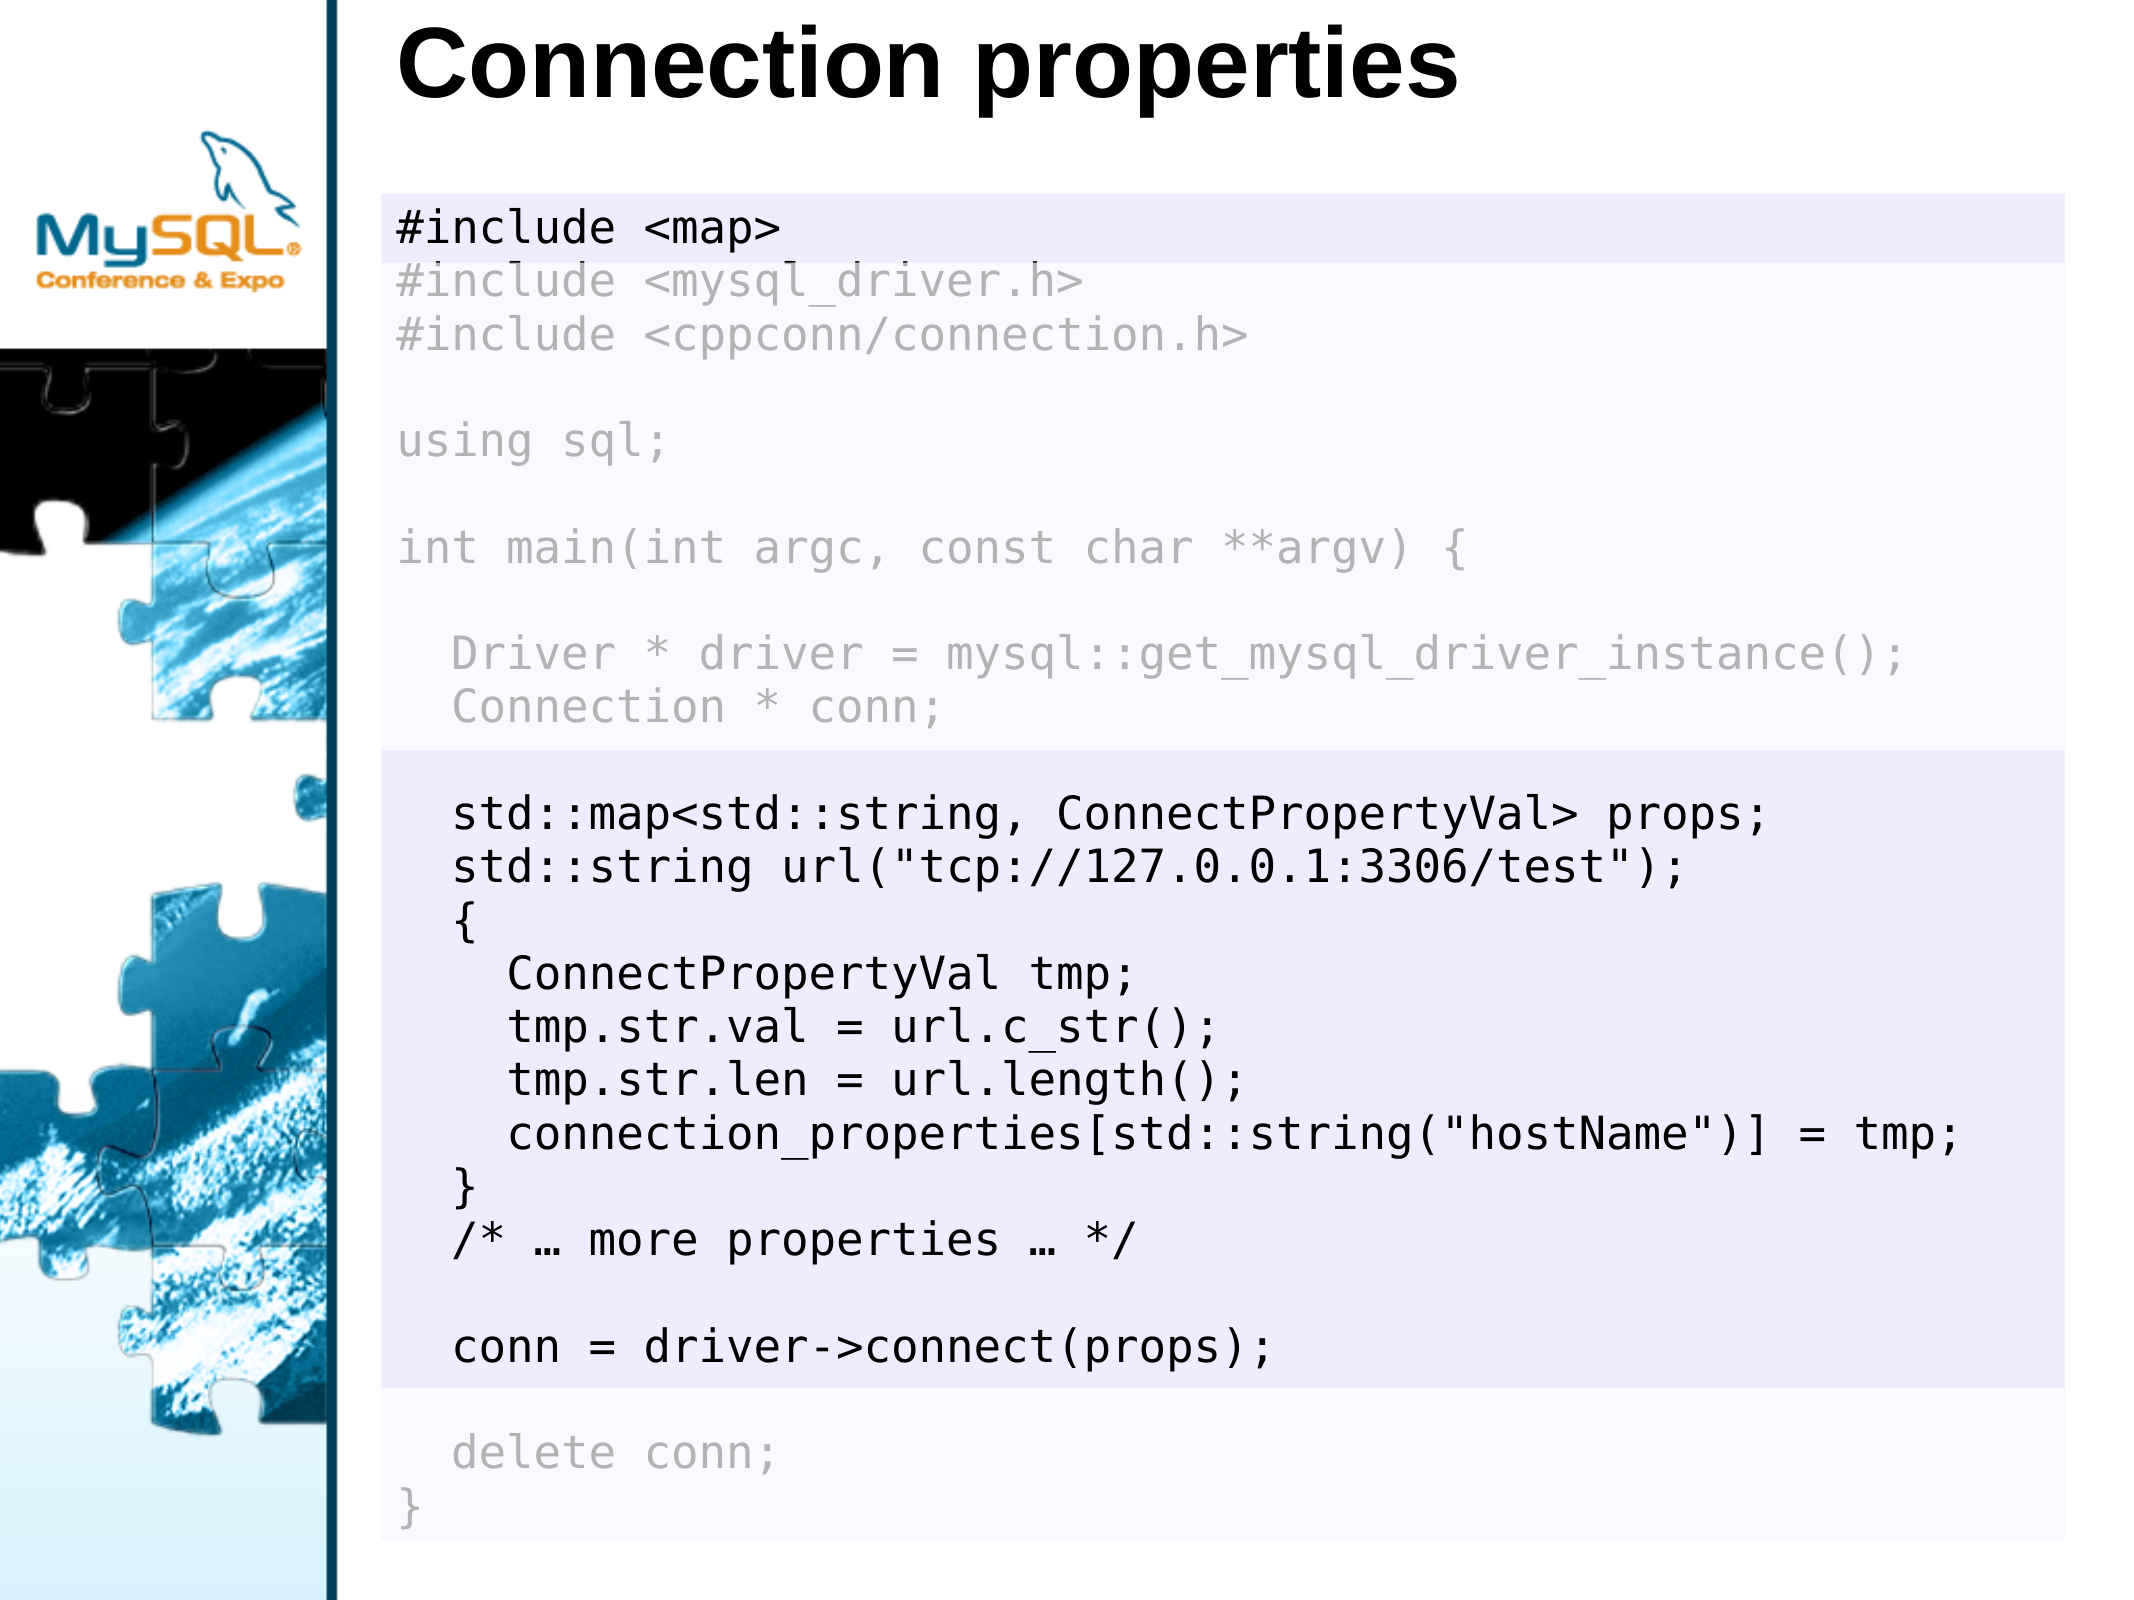

Connection properties
#include <map>
#include <mysql_driver.h>
#include <cppconn/connection.h>
using sql;
int main(int argc, const char **argv) {
 Driver * driver = mysql::get_mysql_driver_instance();
 Connection * conn;
 std::map<std::string, ConnectPropertyVal> props;
 std::string url("tcp://127.0.0.1:3306/test");
 {
 ConnectPropertyVal tmp;
 tmp.str.val = url.c_str();
 tmp.str.len = url.length();
 connection_properties[std::string("hostName")] = tmp;
 }
 /* … more properties … */
 conn = driver->connect(props);
 delete conn;
}